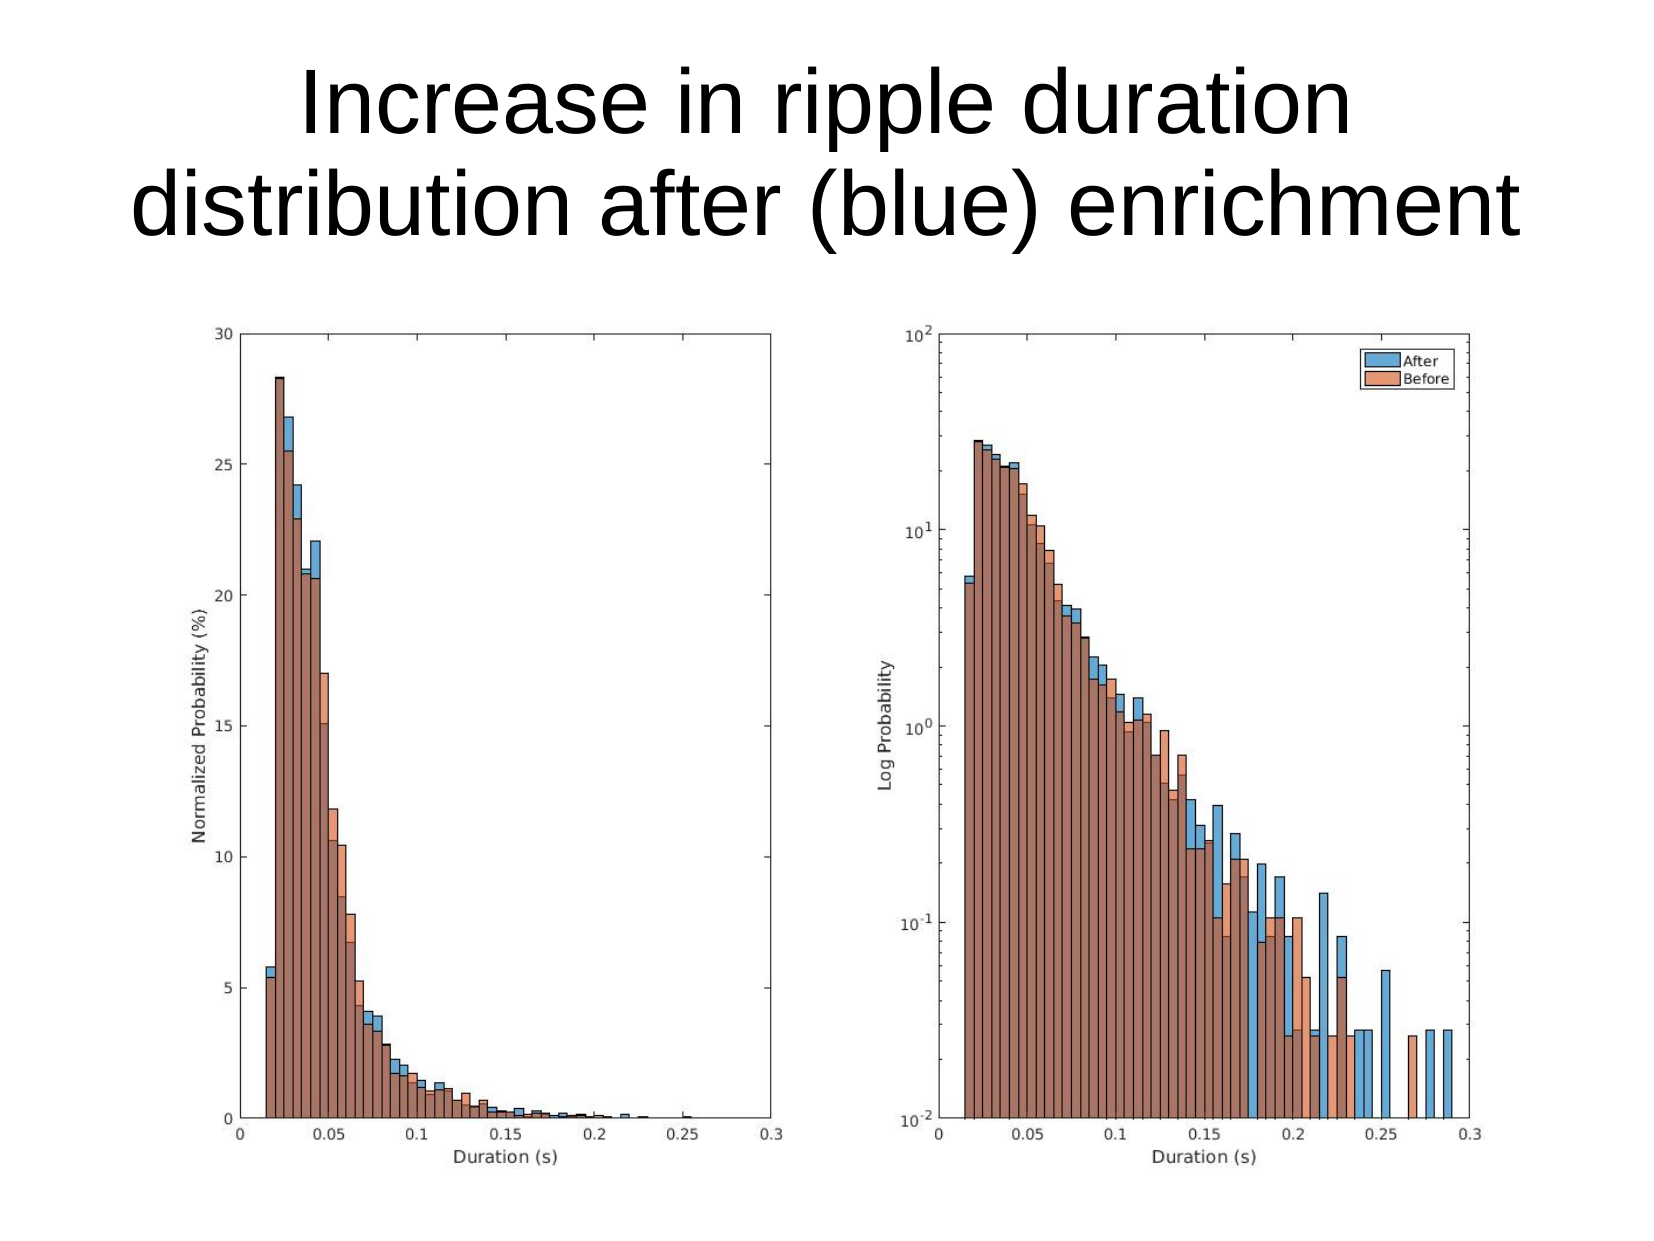

# Increase in ripple duration distribution after (blue) enrichment